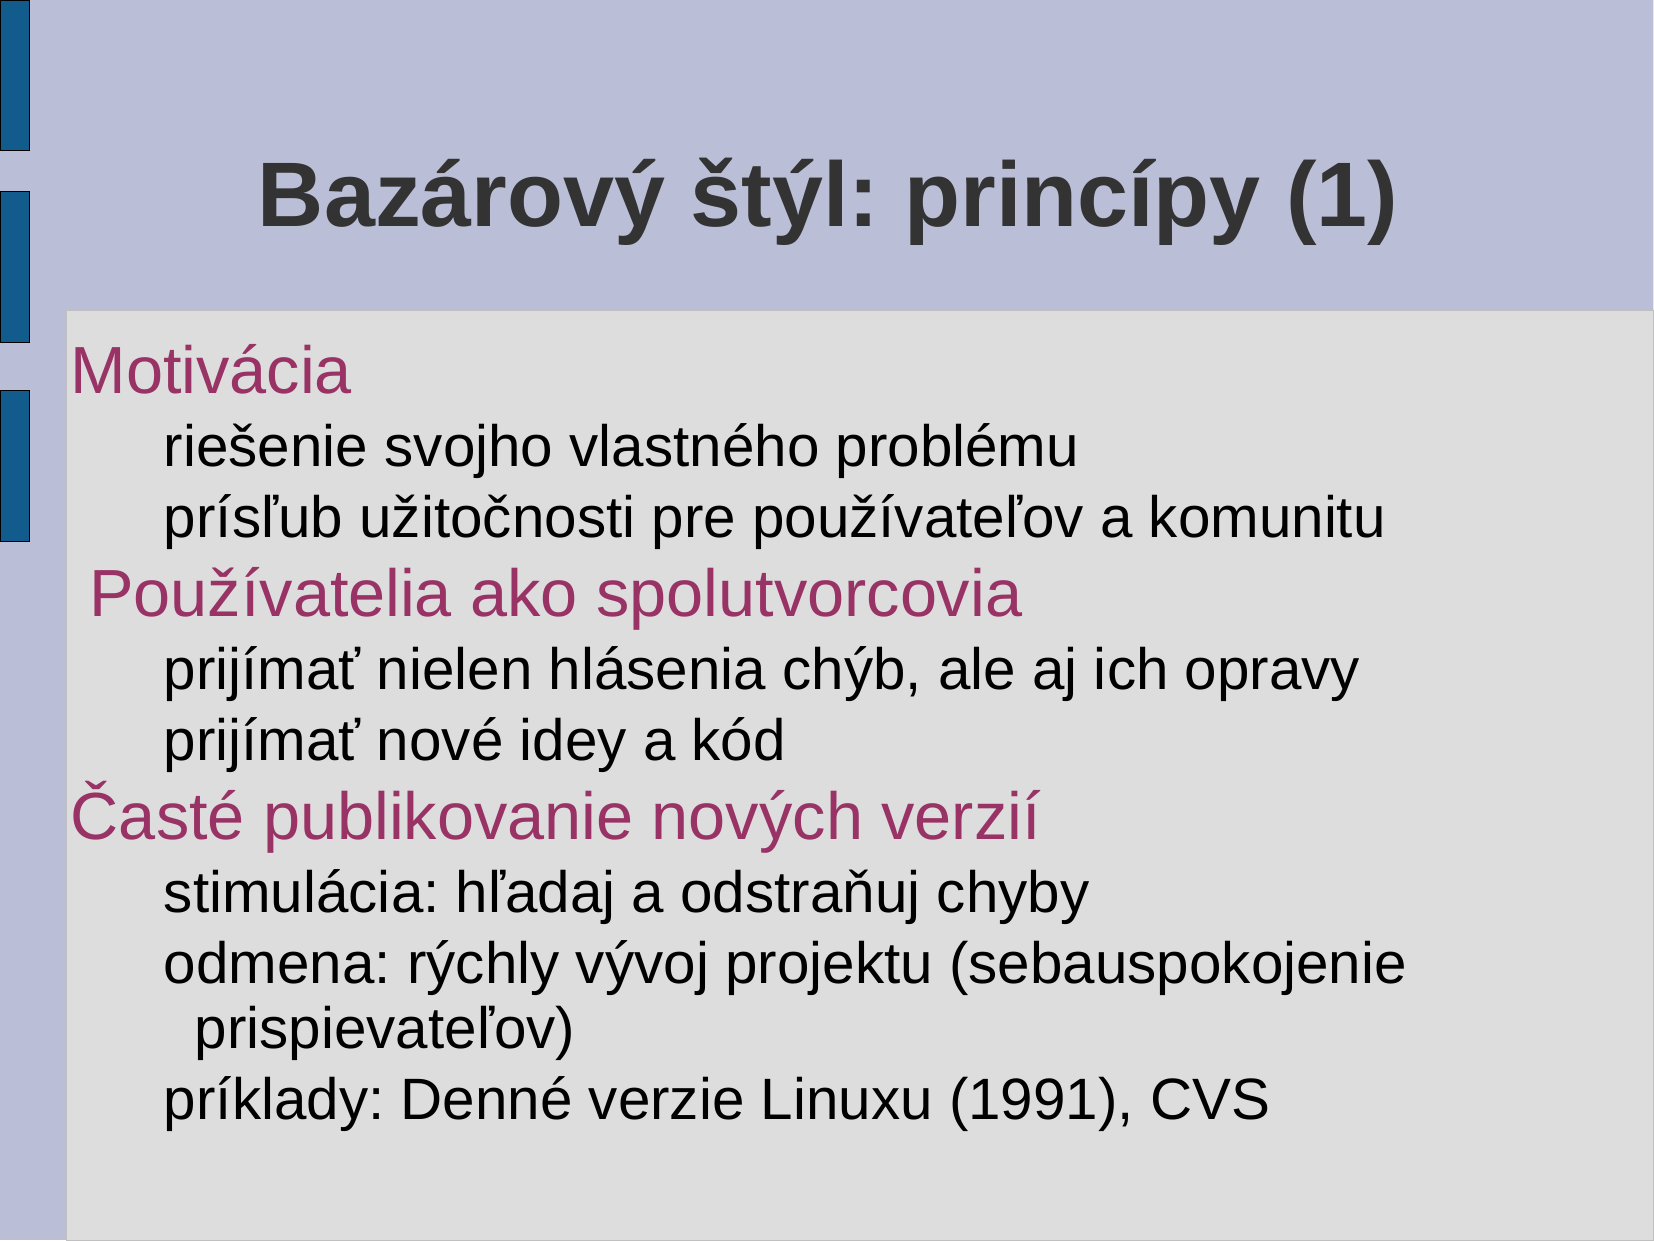

# Bazárový štýl: princípy (1)
Motivácia
 riešenie svojho vlastného problému
 prísľub užitočnosti pre používateľov a komunitu
 Používatelia ako spolutvorcovia
 prijímať nielen hlásenia chýb, ale aj ich opravy
 prijímať nové idey a kód
Časté publikovanie nových verzií
 stimulácia: hľadaj a odstraňuj chyby
 odmena: rýchly vývoj projektu (sebauspokojenie prispievateľov)
 príklady: Denné verzie Linuxu (1991), CVS